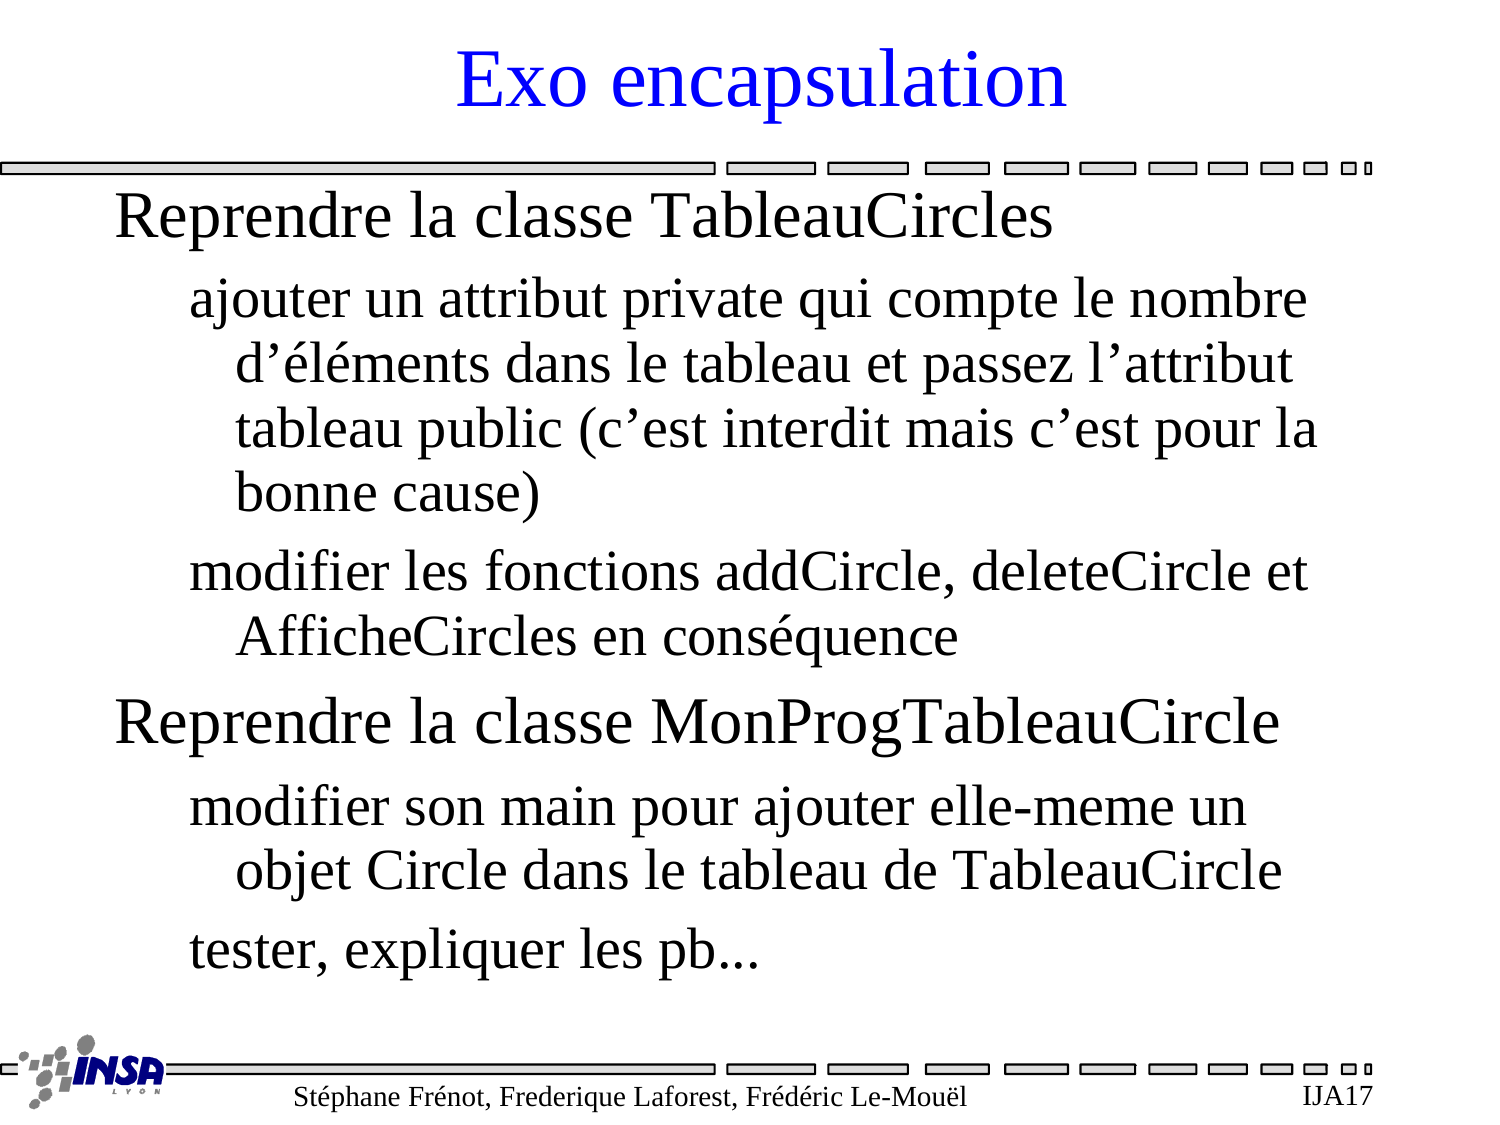

# Exo encapsulation
Reprendre la classe TableauCircles
ajouter un attribut private qui compte le nombre d’éléments dans le tableau et passez l’attribut tableau public (c’est interdit mais c’est pour la bonne cause)
modifier les fonctions addCircle, deleteCircle et AfficheCircles en conséquence
Reprendre la classe MonProgTableauCircle
modifier son main pour ajouter elle-meme un objet Circle dans le tableau de TableauCircle
tester, expliquer les pb...